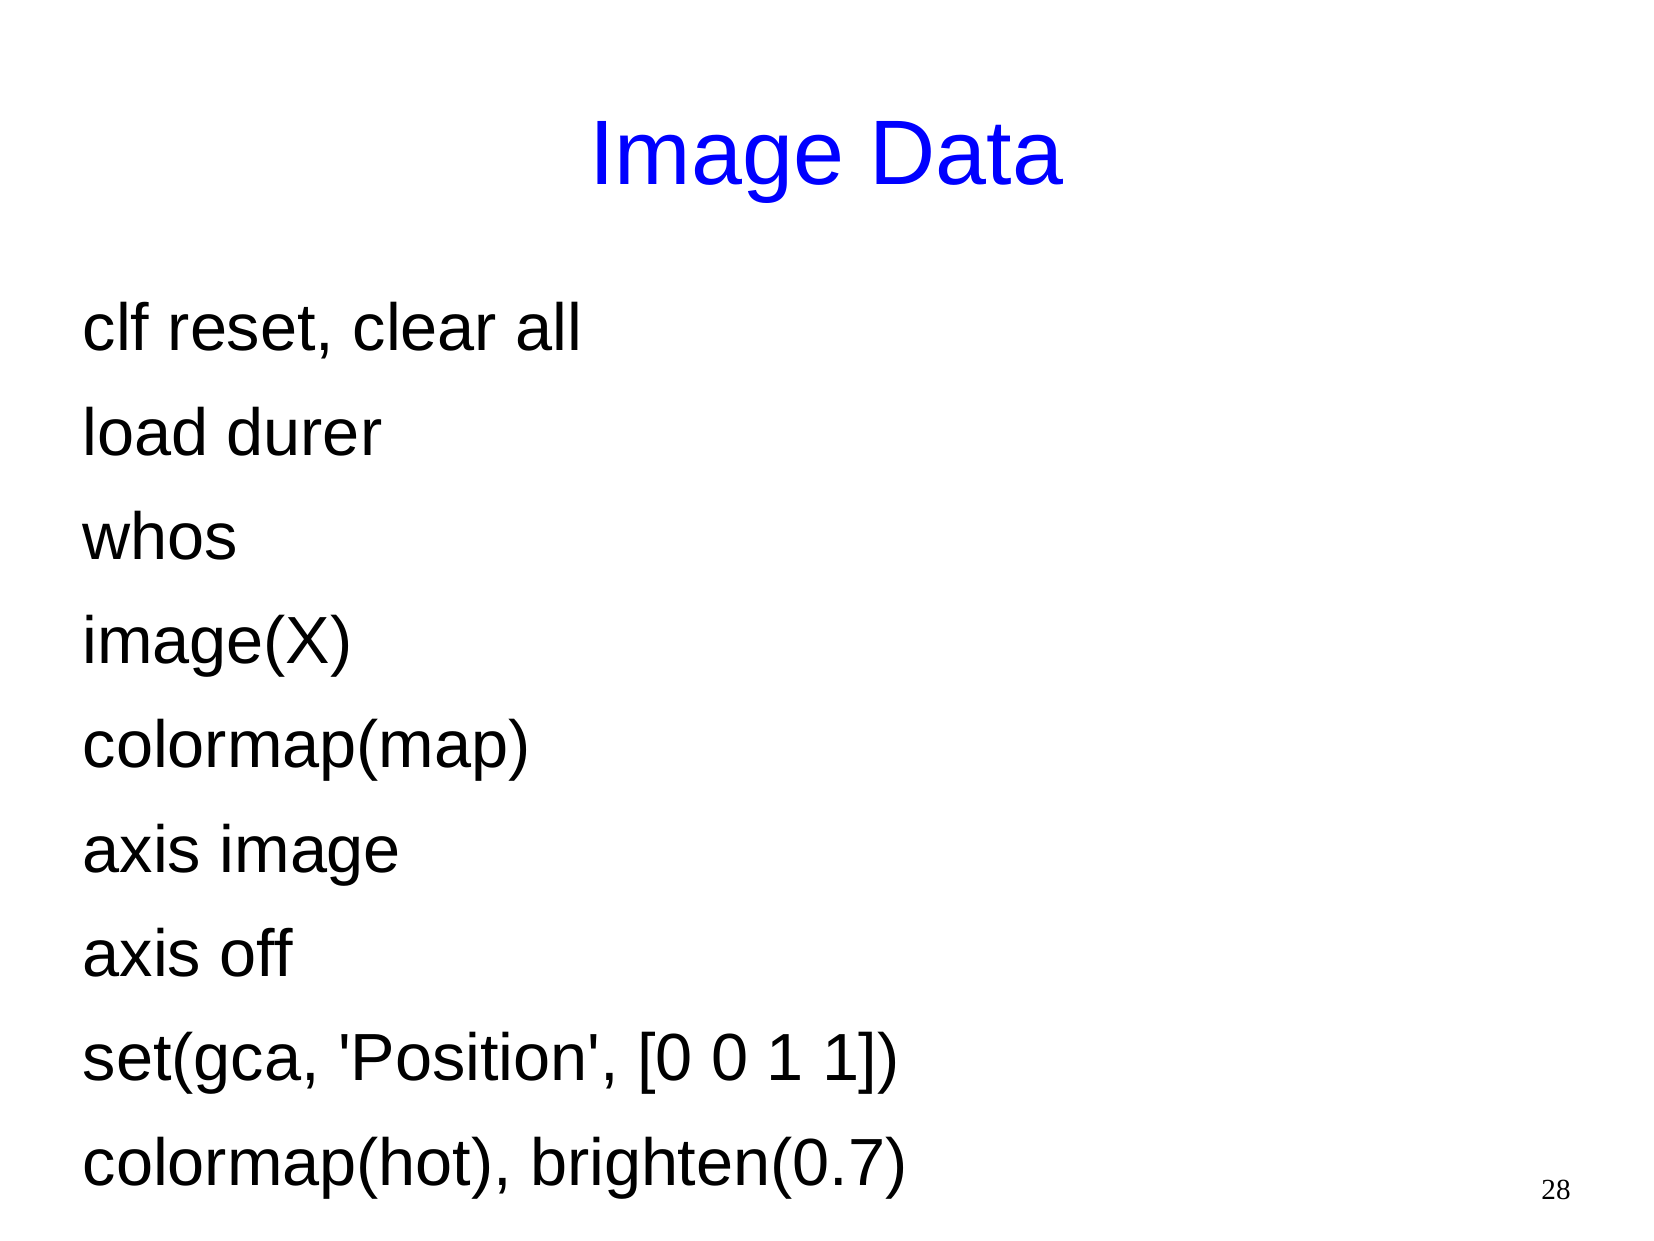

# Image Data
clf reset, clear all
load durer
whos
image(X)
colormap(map)
axis image
axis off
set(gca, 'Position', [0 0 1 1])
colormap(hot), brighten(0.7)
28